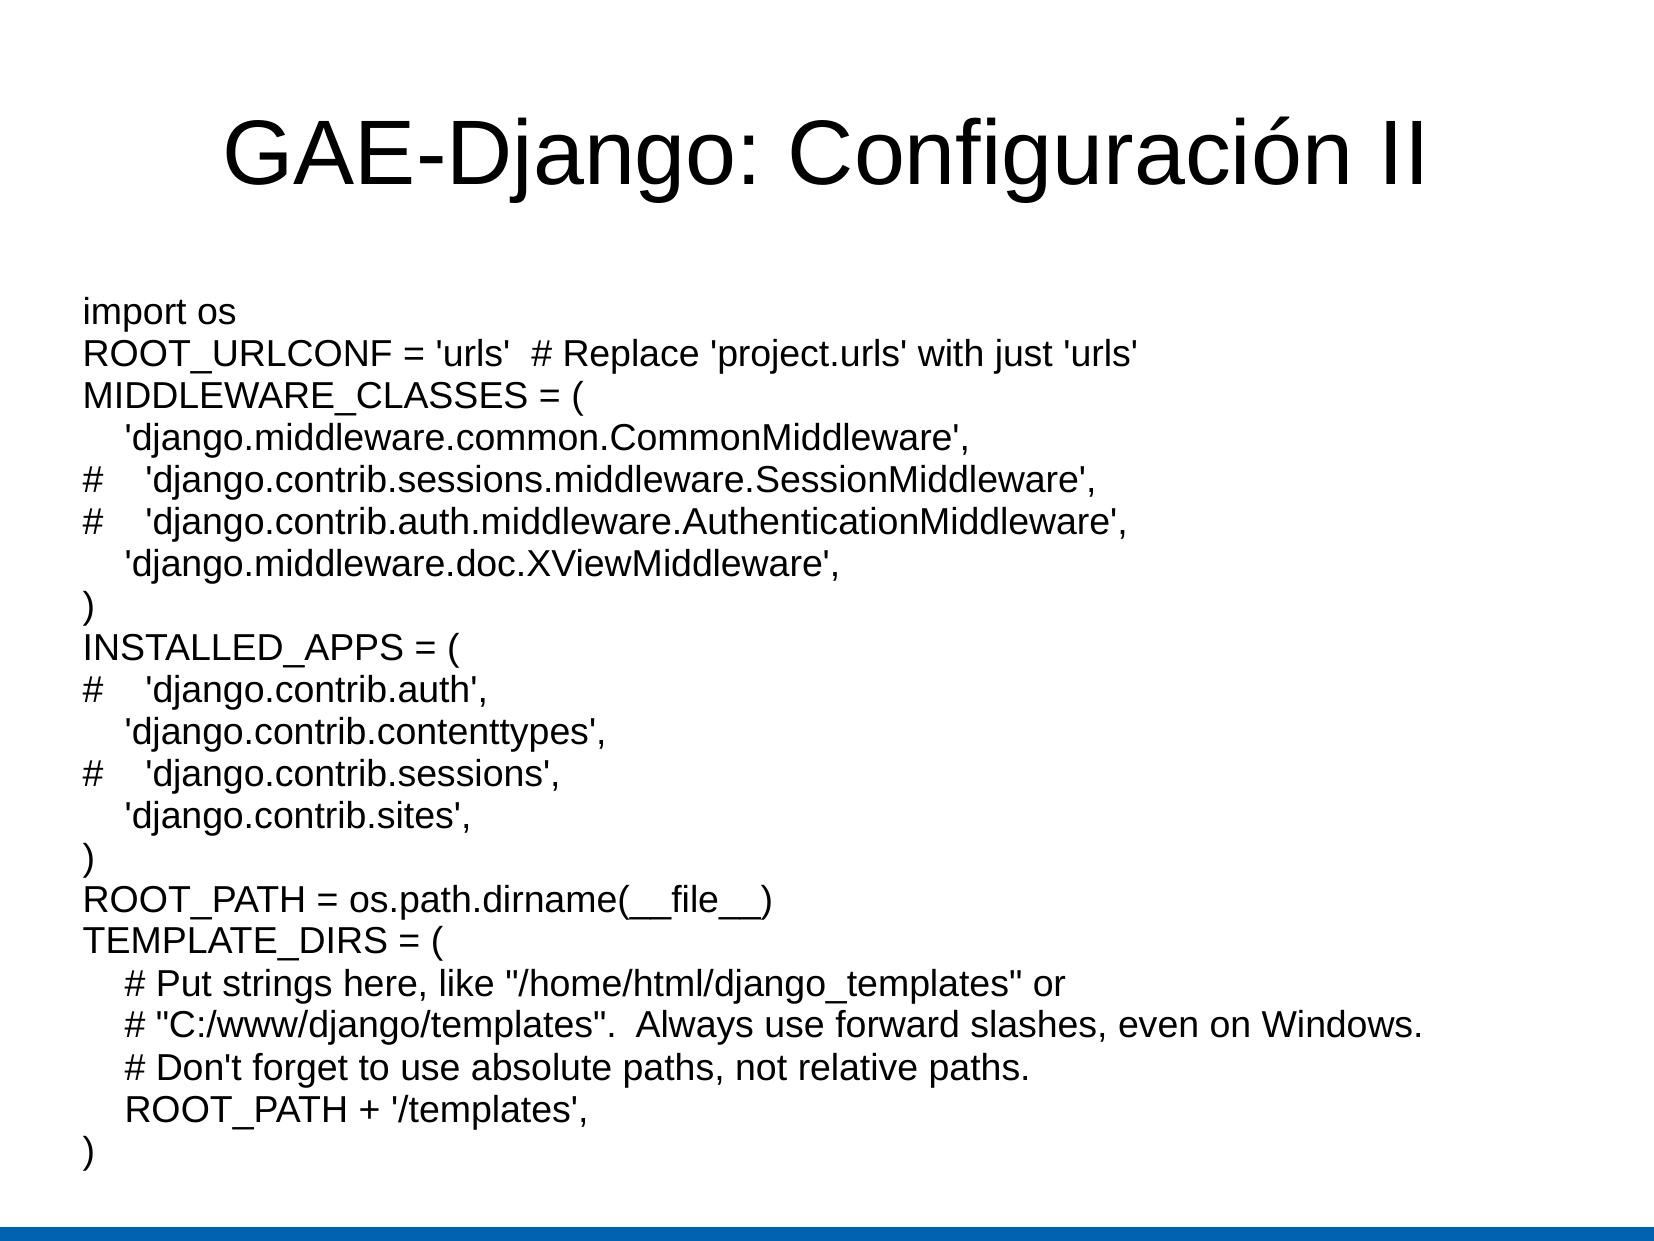

# GAE-Django: Configuración II
import os
ROOT_URLCONF = 'urls' # Replace 'project.urls' with just 'urls'
MIDDLEWARE_CLASSES = (
 'django.middleware.common.CommonMiddleware',
# 'django.contrib.sessions.middleware.SessionMiddleware',
# 'django.contrib.auth.middleware.AuthenticationMiddleware',
 'django.middleware.doc.XViewMiddleware',
)
INSTALLED_APPS = (
# 'django.contrib.auth',
 'django.contrib.contenttypes',
# 'django.contrib.sessions',
 'django.contrib.sites',
)
ROOT_PATH = os.path.dirname(__file__)
TEMPLATE_DIRS = (
 # Put strings here, like "/home/html/django_templates" or
 # "C:/www/django/templates". Always use forward slashes, even on Windows.
 # Don't forget to use absolute paths, not relative paths.
 ROOT_PATH + '/templates',
)